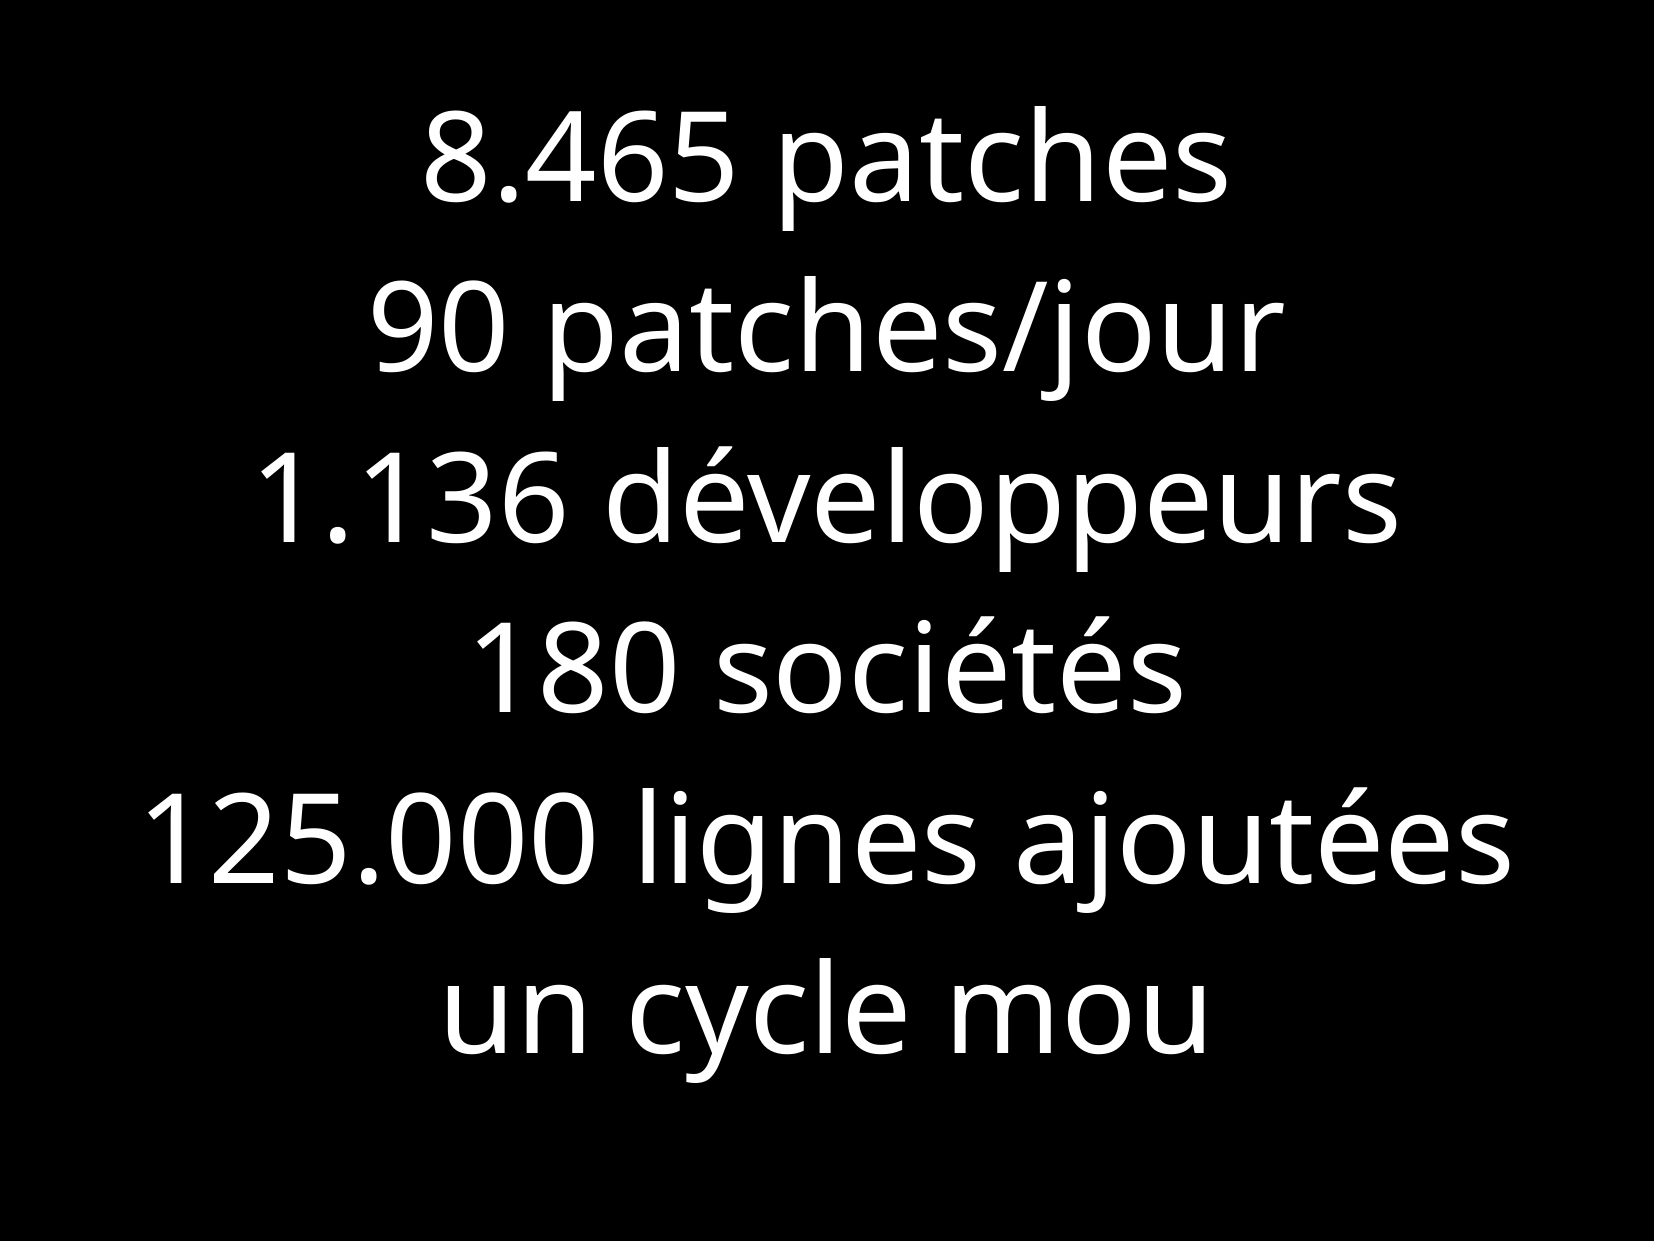

# 8.465 patches
90 patches/jour
1.136 développeurs
180 sociétés
125.000 lignes ajoutées
un cycle mou